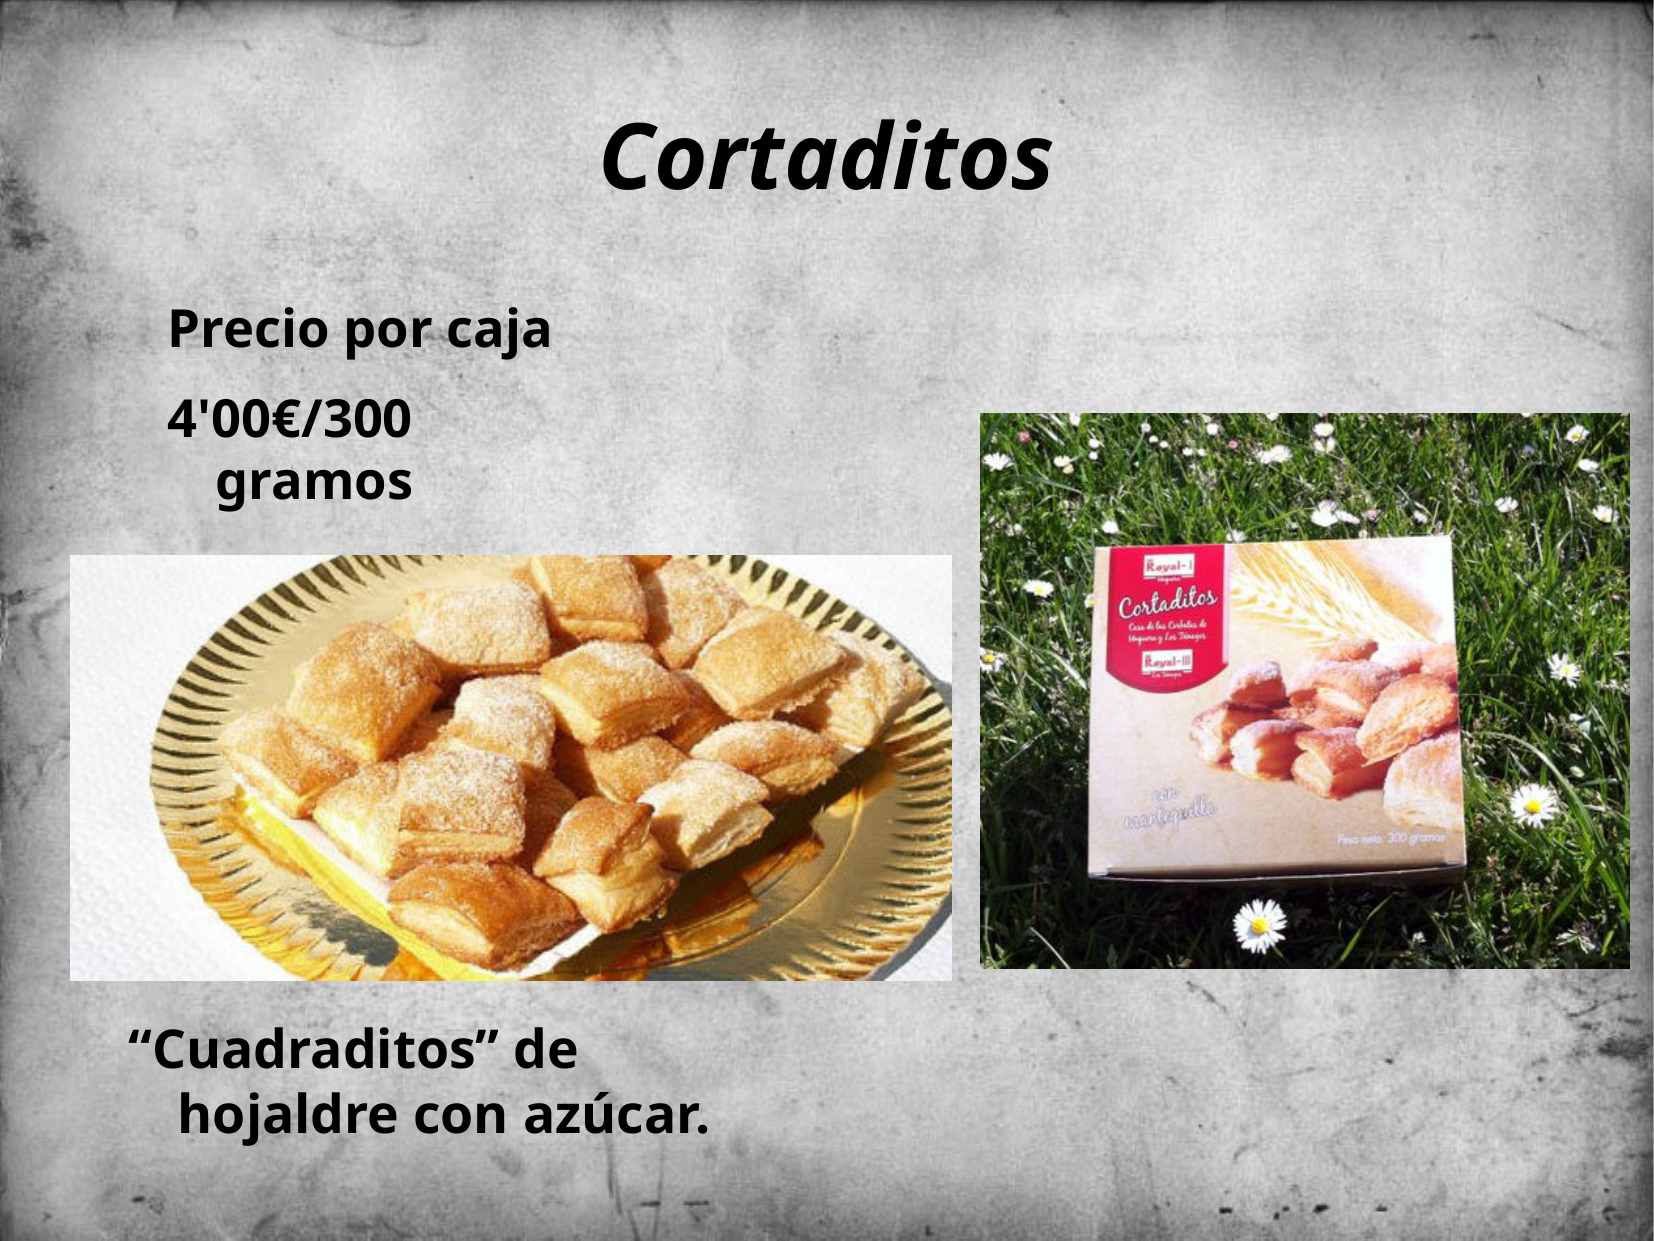

# Cortaditos
Precio por caja
4'00€/300 gramos
“Cuadraditos” de hojaldre con azúcar.